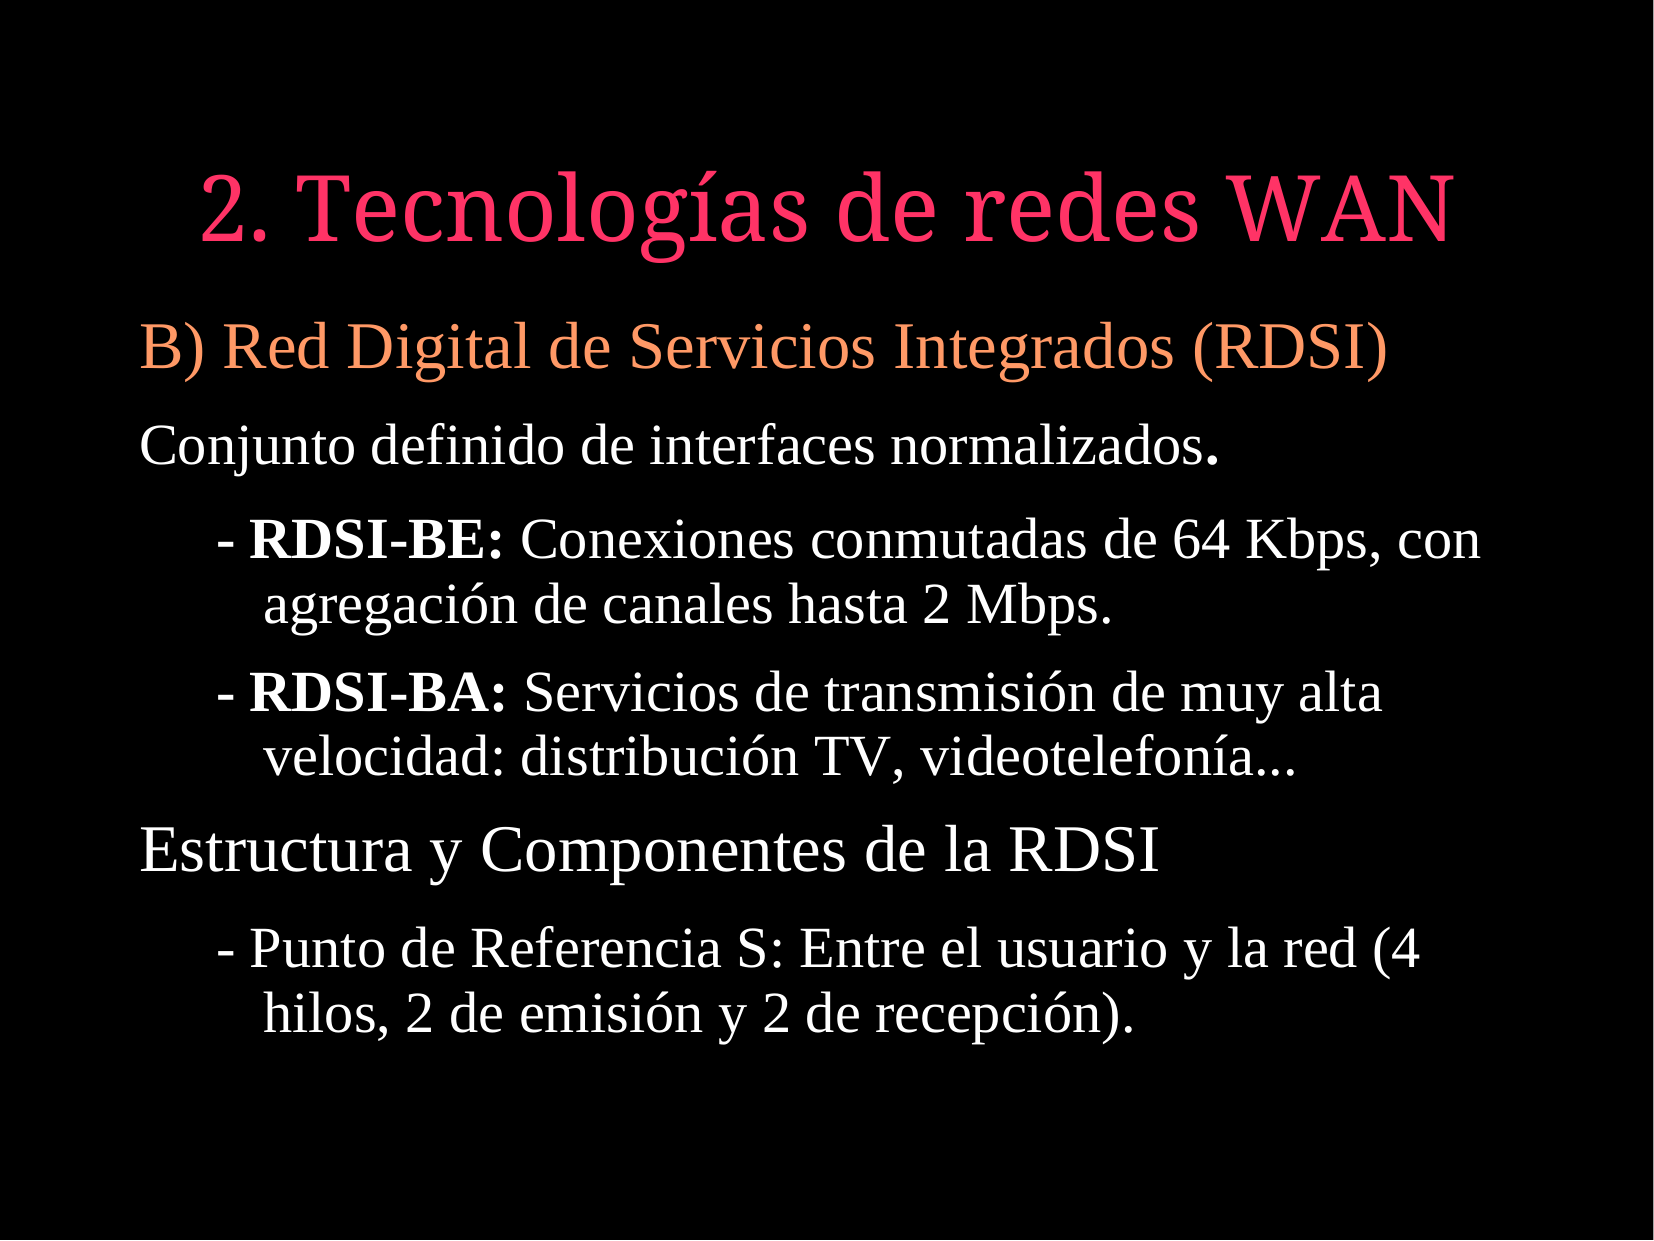

# 2. Tecnologías de redes WAN
B) Red Digital de Servicios Integrados (RDSI)
Conjunto definido de interfaces normalizados.
- RDSI-BE: Conexiones conmutadas de 64 Kbps, con agregación de canales hasta 2 Mbps.
- RDSI-BA: Servicios de transmisión de muy alta velocidad: distribución TV, videotelefonía...
Estructura y Componentes de la RDSI
- Punto de Referencia S: Entre el usuario y la red (4 hilos, 2 de emisión y 2 de recepción).